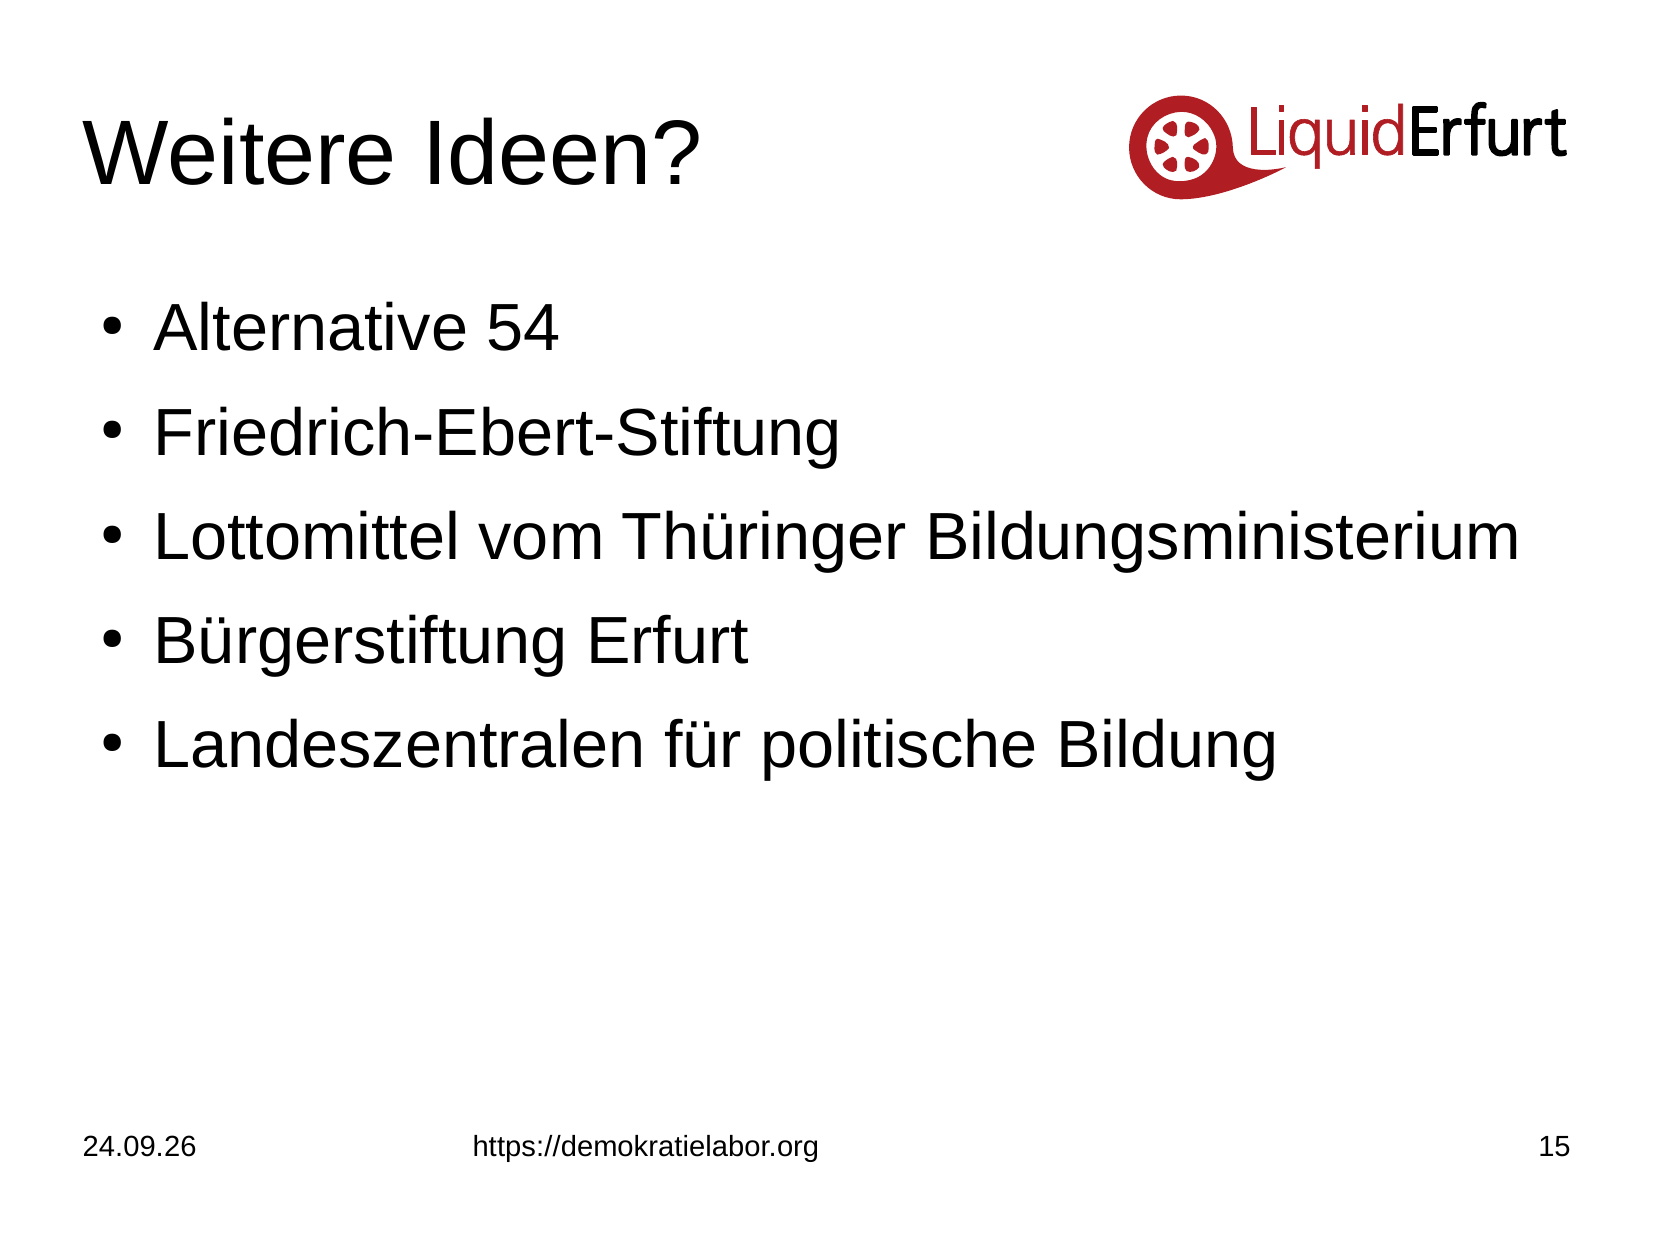

# Weitere Ideen?
Alternative 54
Friedrich-Ebert-Stiftung
Lottomittel vom Thüringer Bildungsministerium
Bürgerstiftung Erfurt
Landeszentralen für politische Bildung
https://demokratielabor.org
15